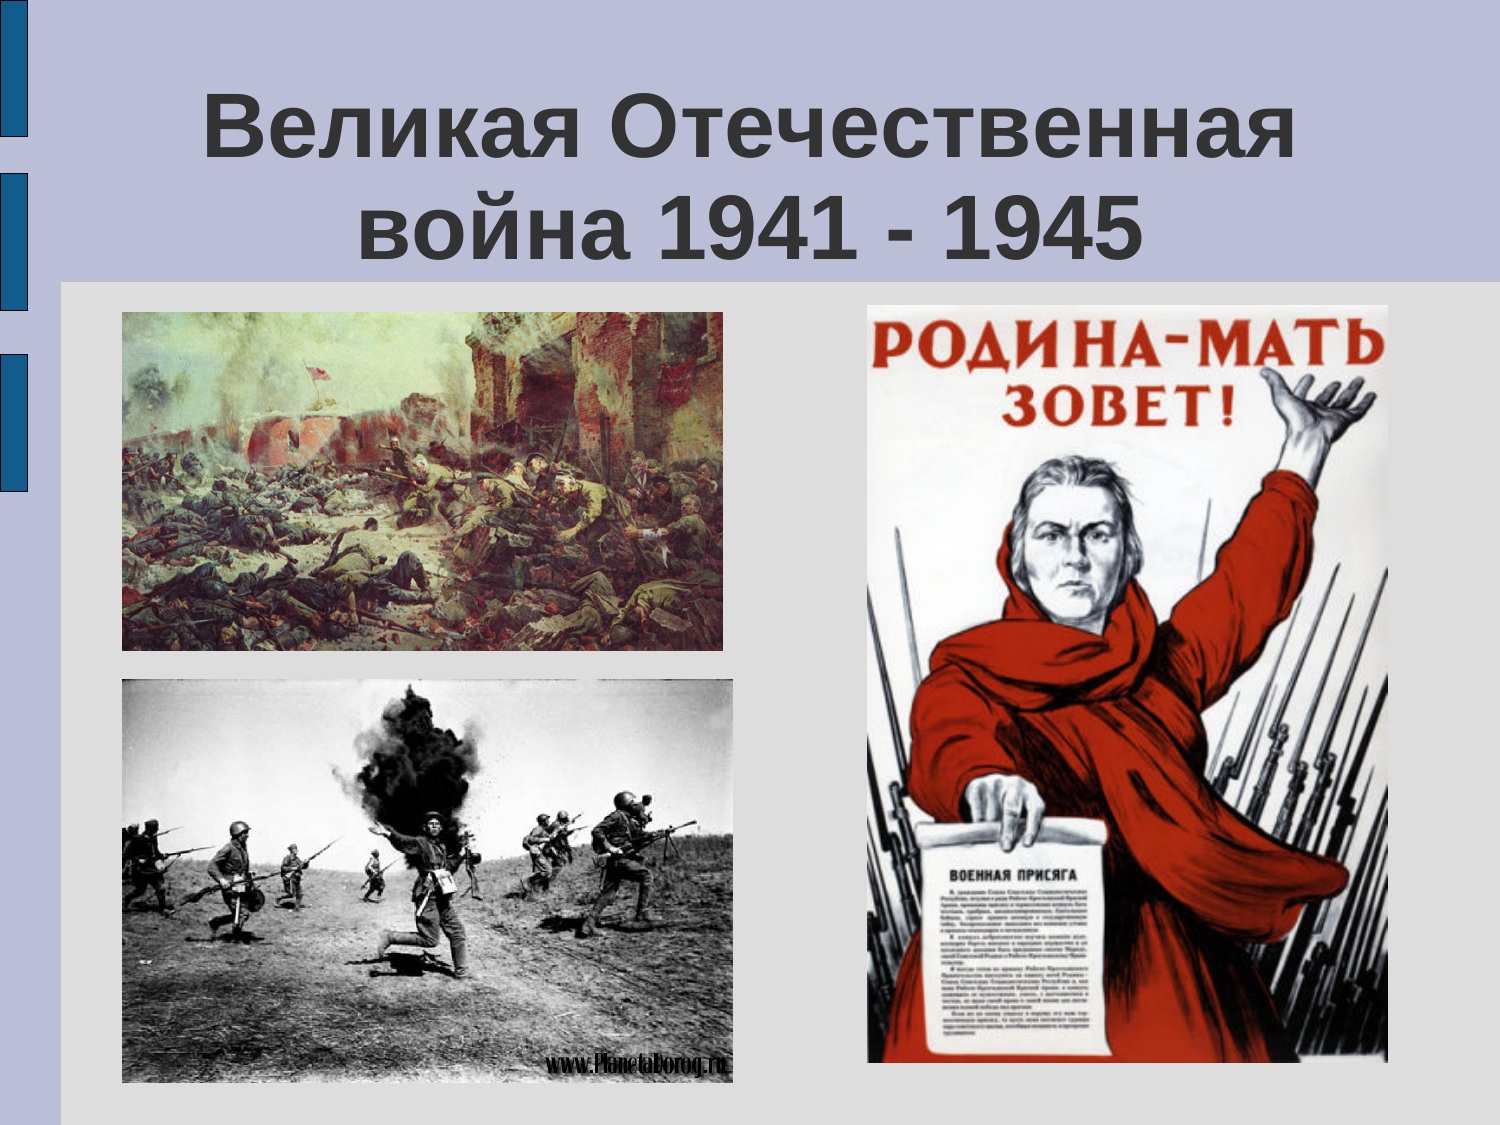

# Великая Отечественная война 1941 - 1945